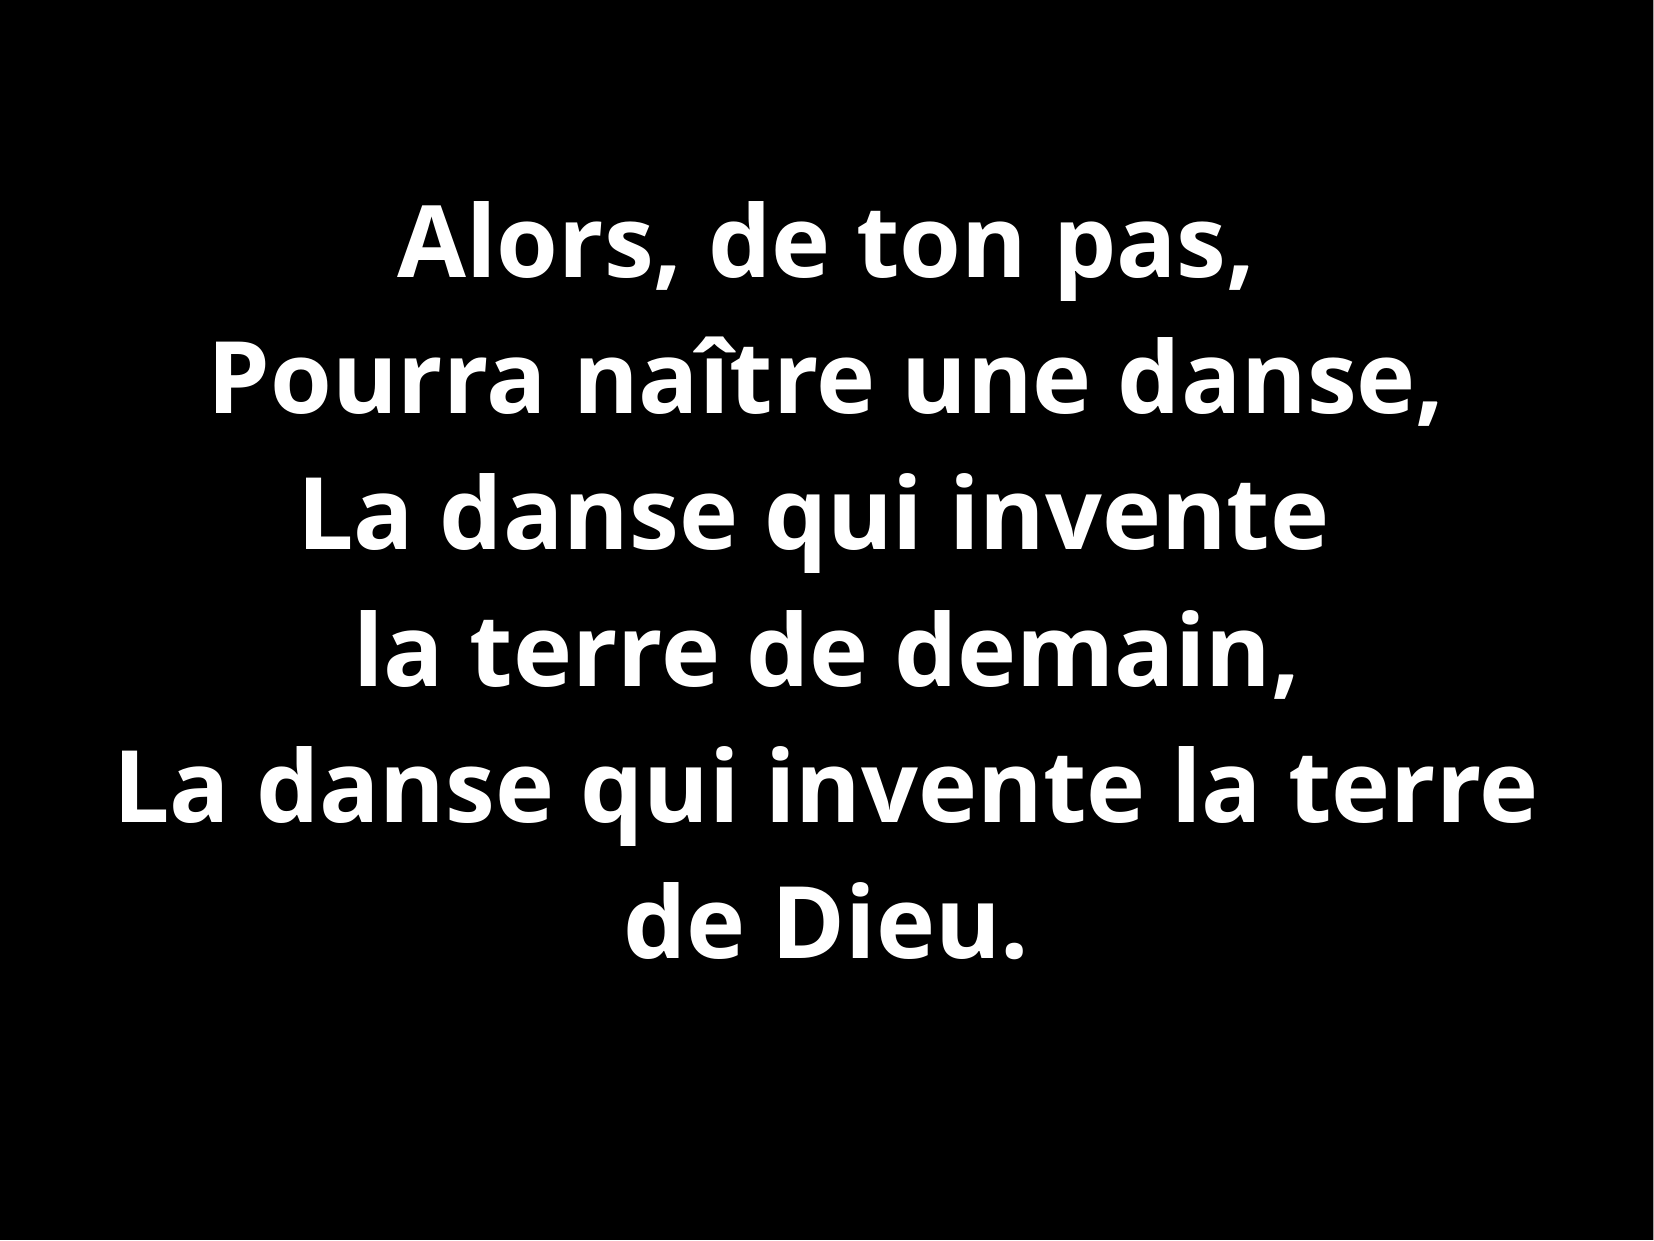

# Alors, de ton pas,
Pourra naître une danse,
La danse qui invente
la terre de demain,
La danse qui invente la terre de Dieu.